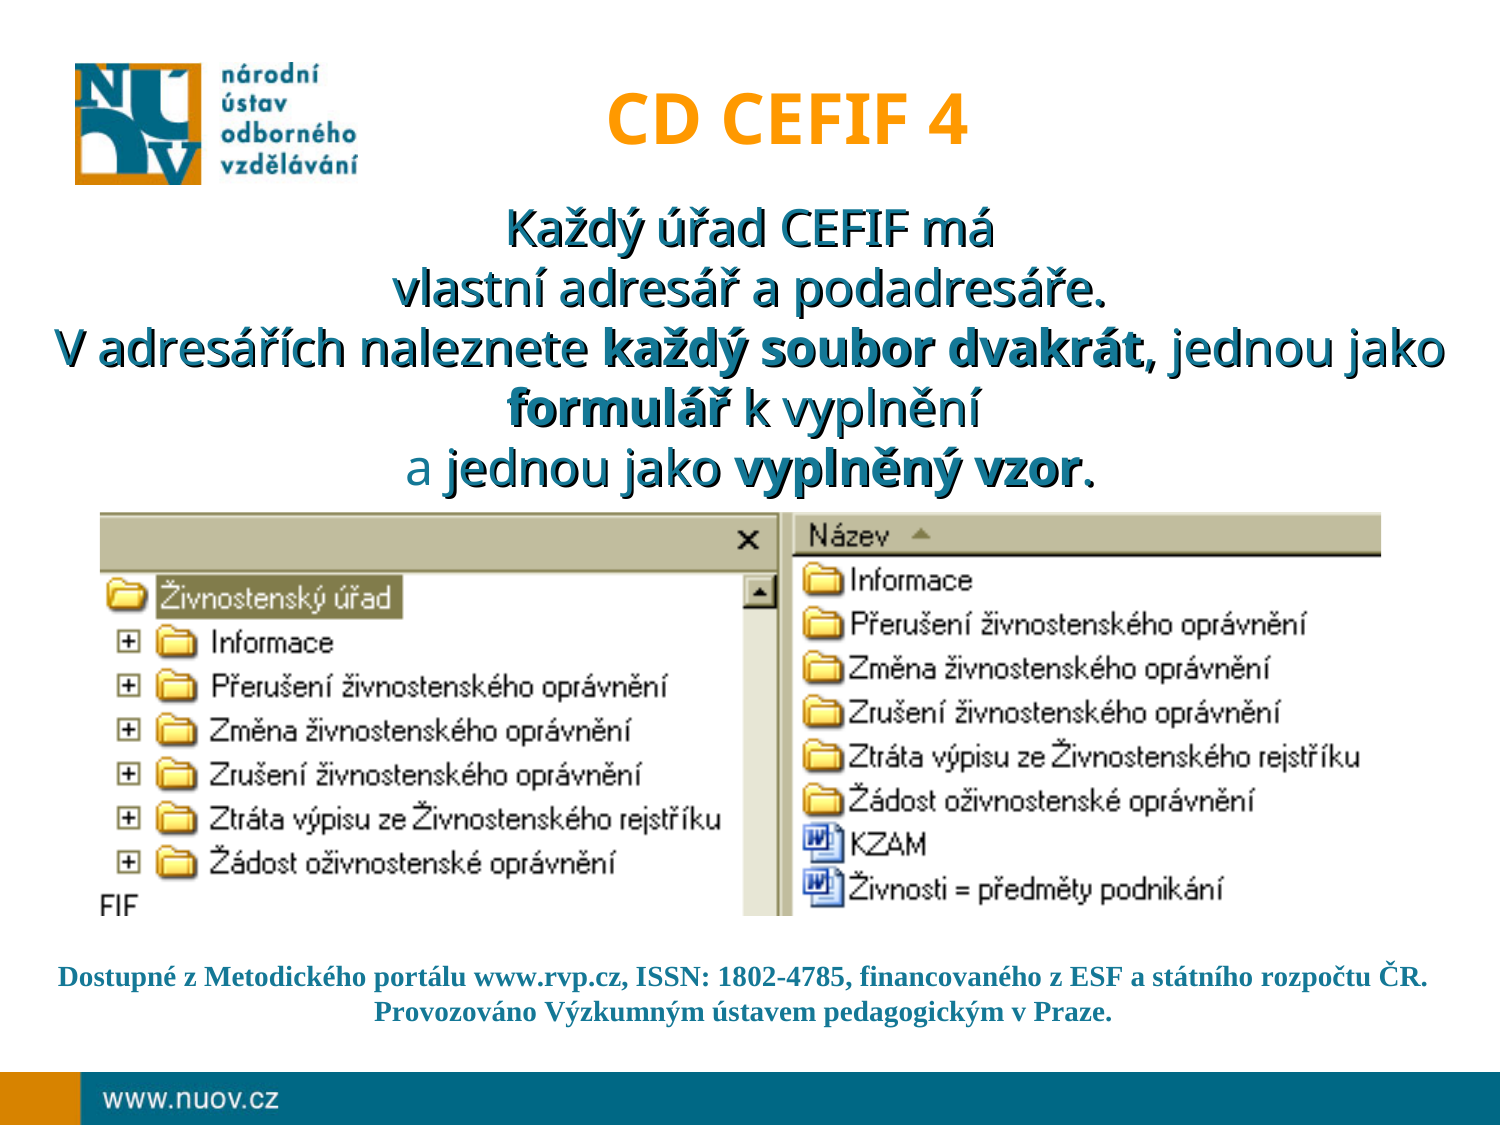

# CD CEFIF 4
Každý úřad CEFIF má
vlastní adresář a podadresáře.
V adresářích naleznete každý soubor dvakrát, jednou jako formulář k vyplnění
a jednou jako vyplněný vzor.
Dostupné z Metodického portálu www.rvp.cz, ISSN: 1802-4785, financovaného z ESF a státního rozpočtu ČR. Provozováno Výzkumným ústavem pedagogickým v Praze.